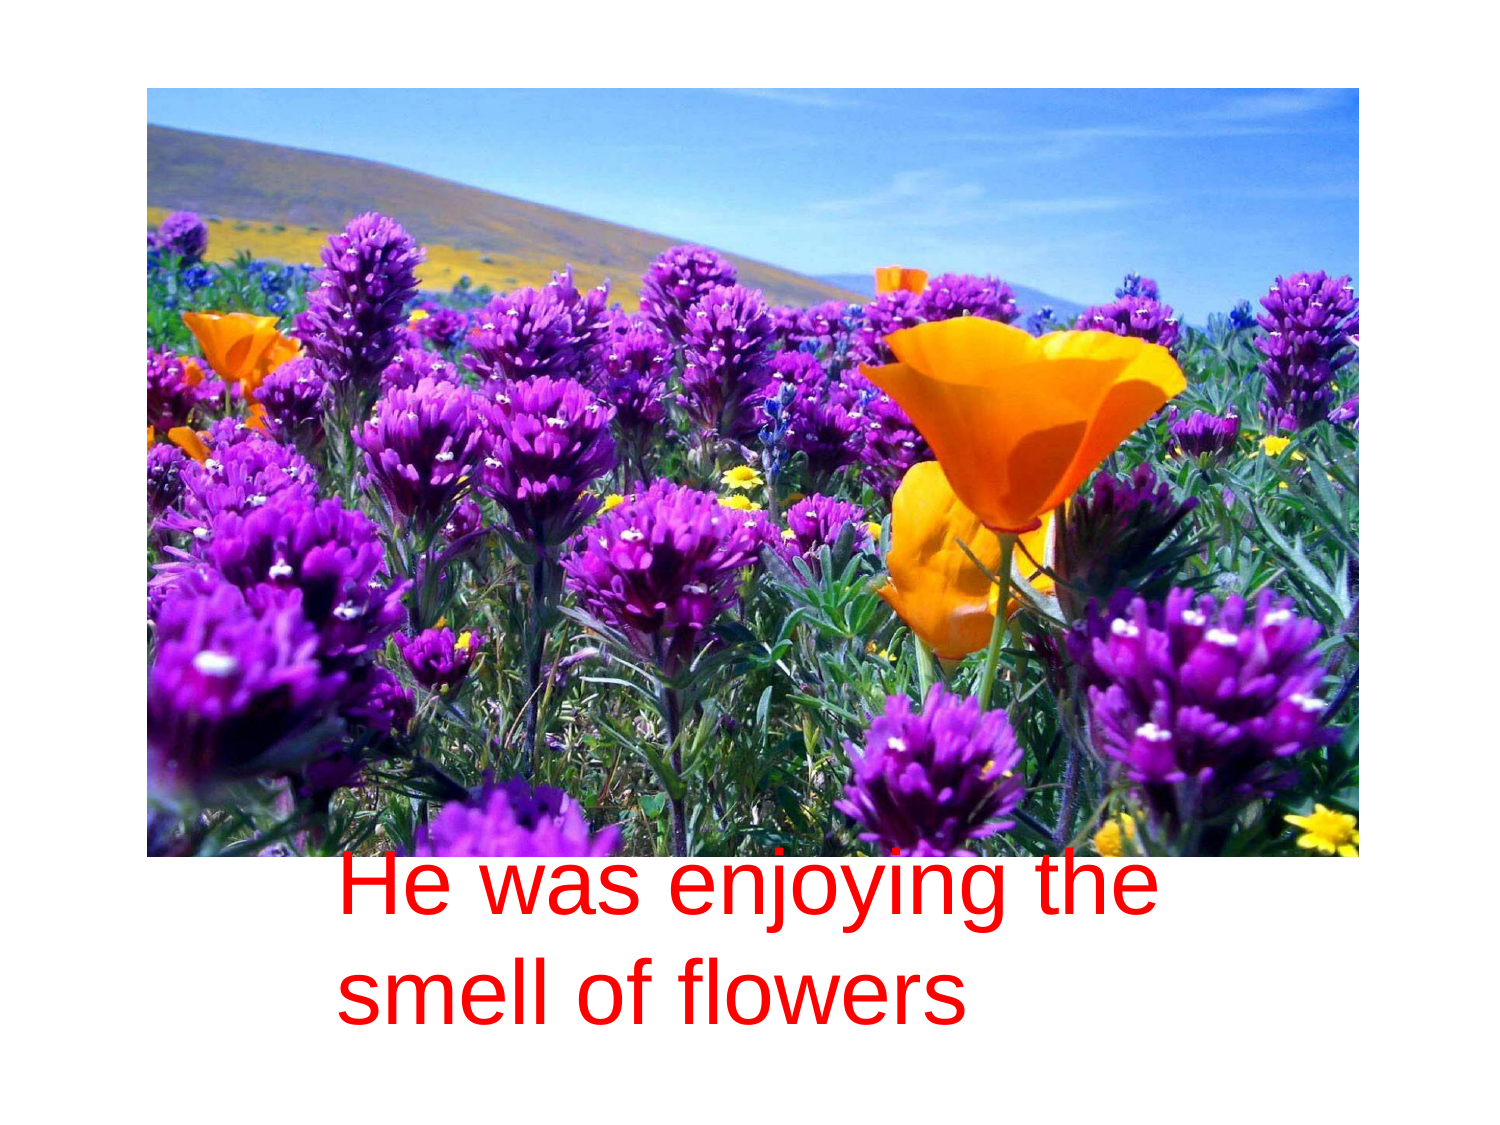

# He was enjoying the smell of flowers